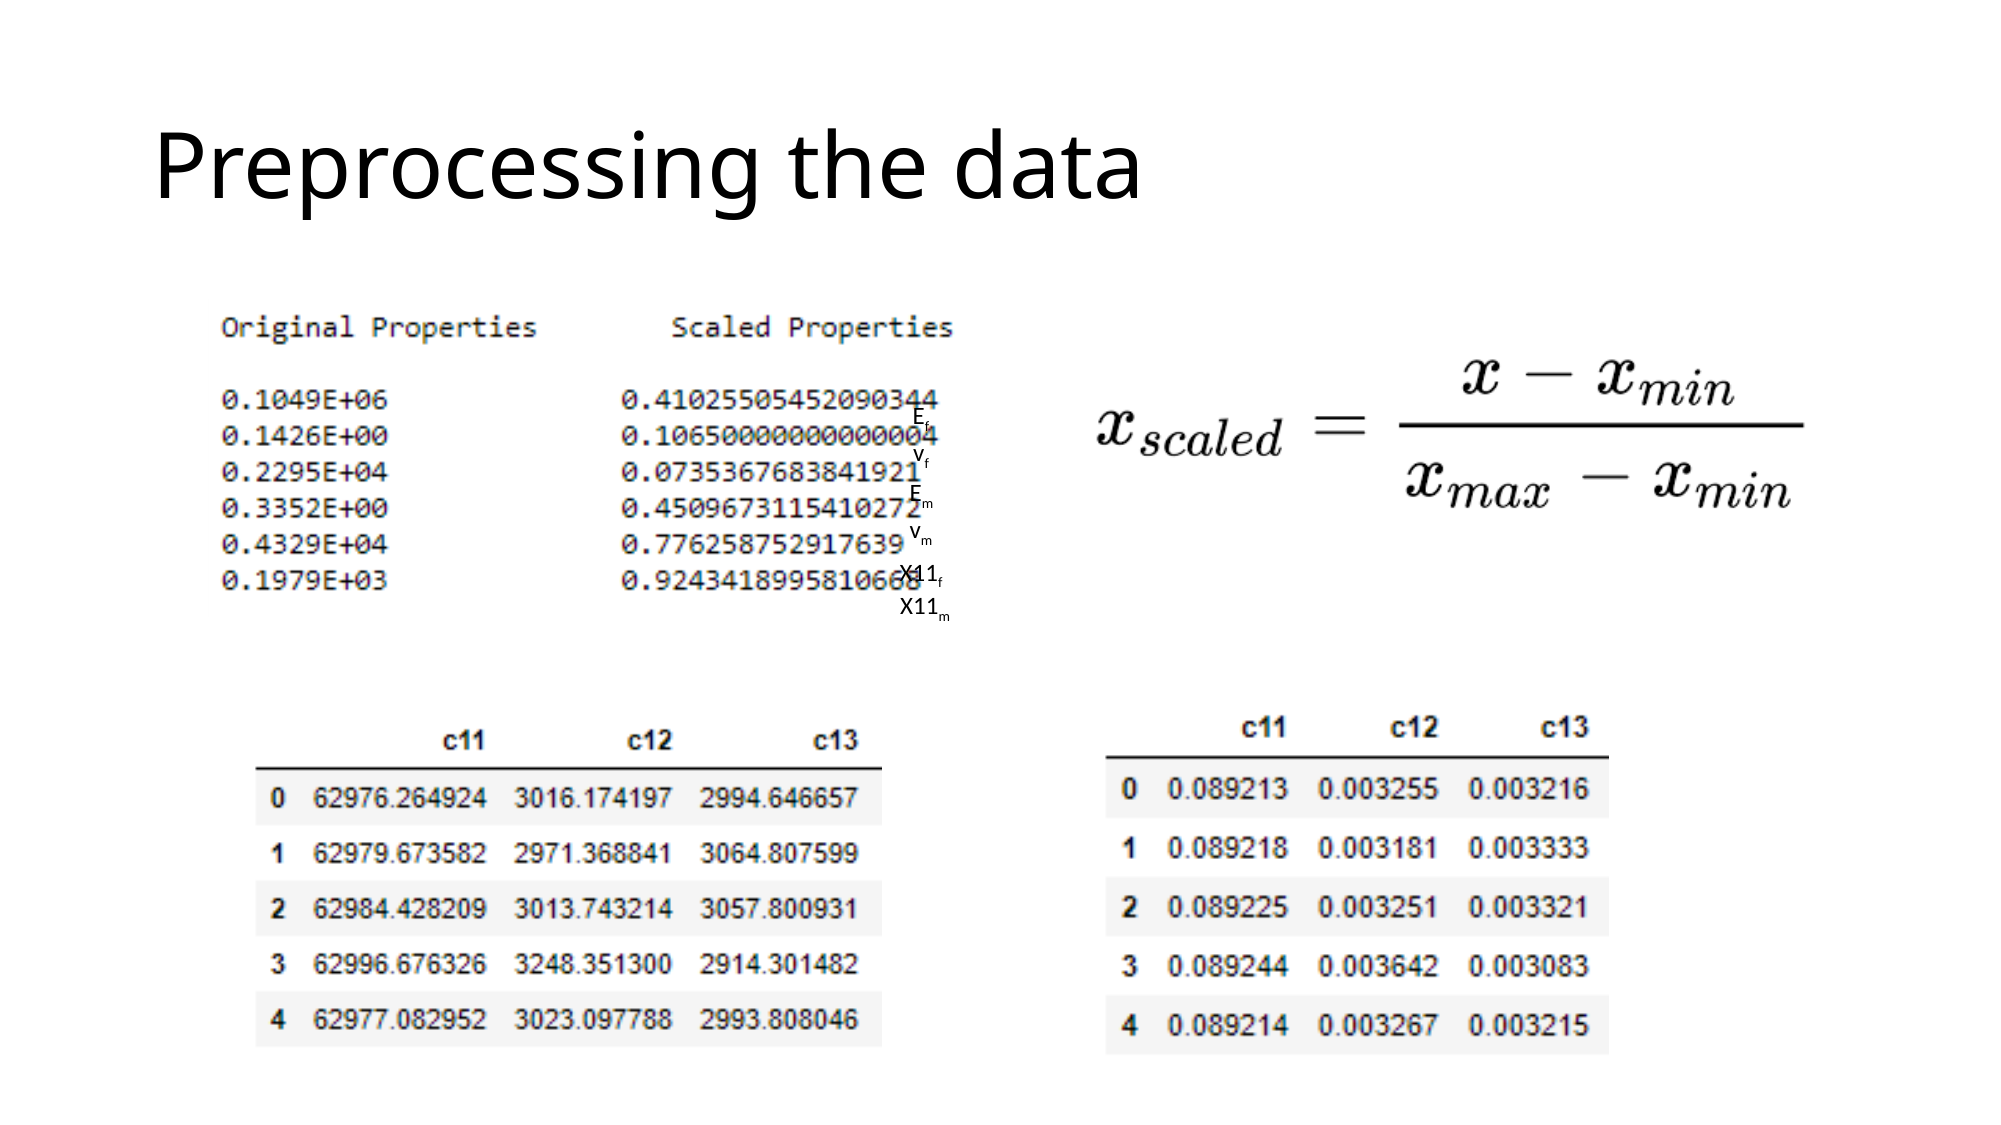

# Preprocessing the data
Ef
vf
Em
vm
X11f
X11m